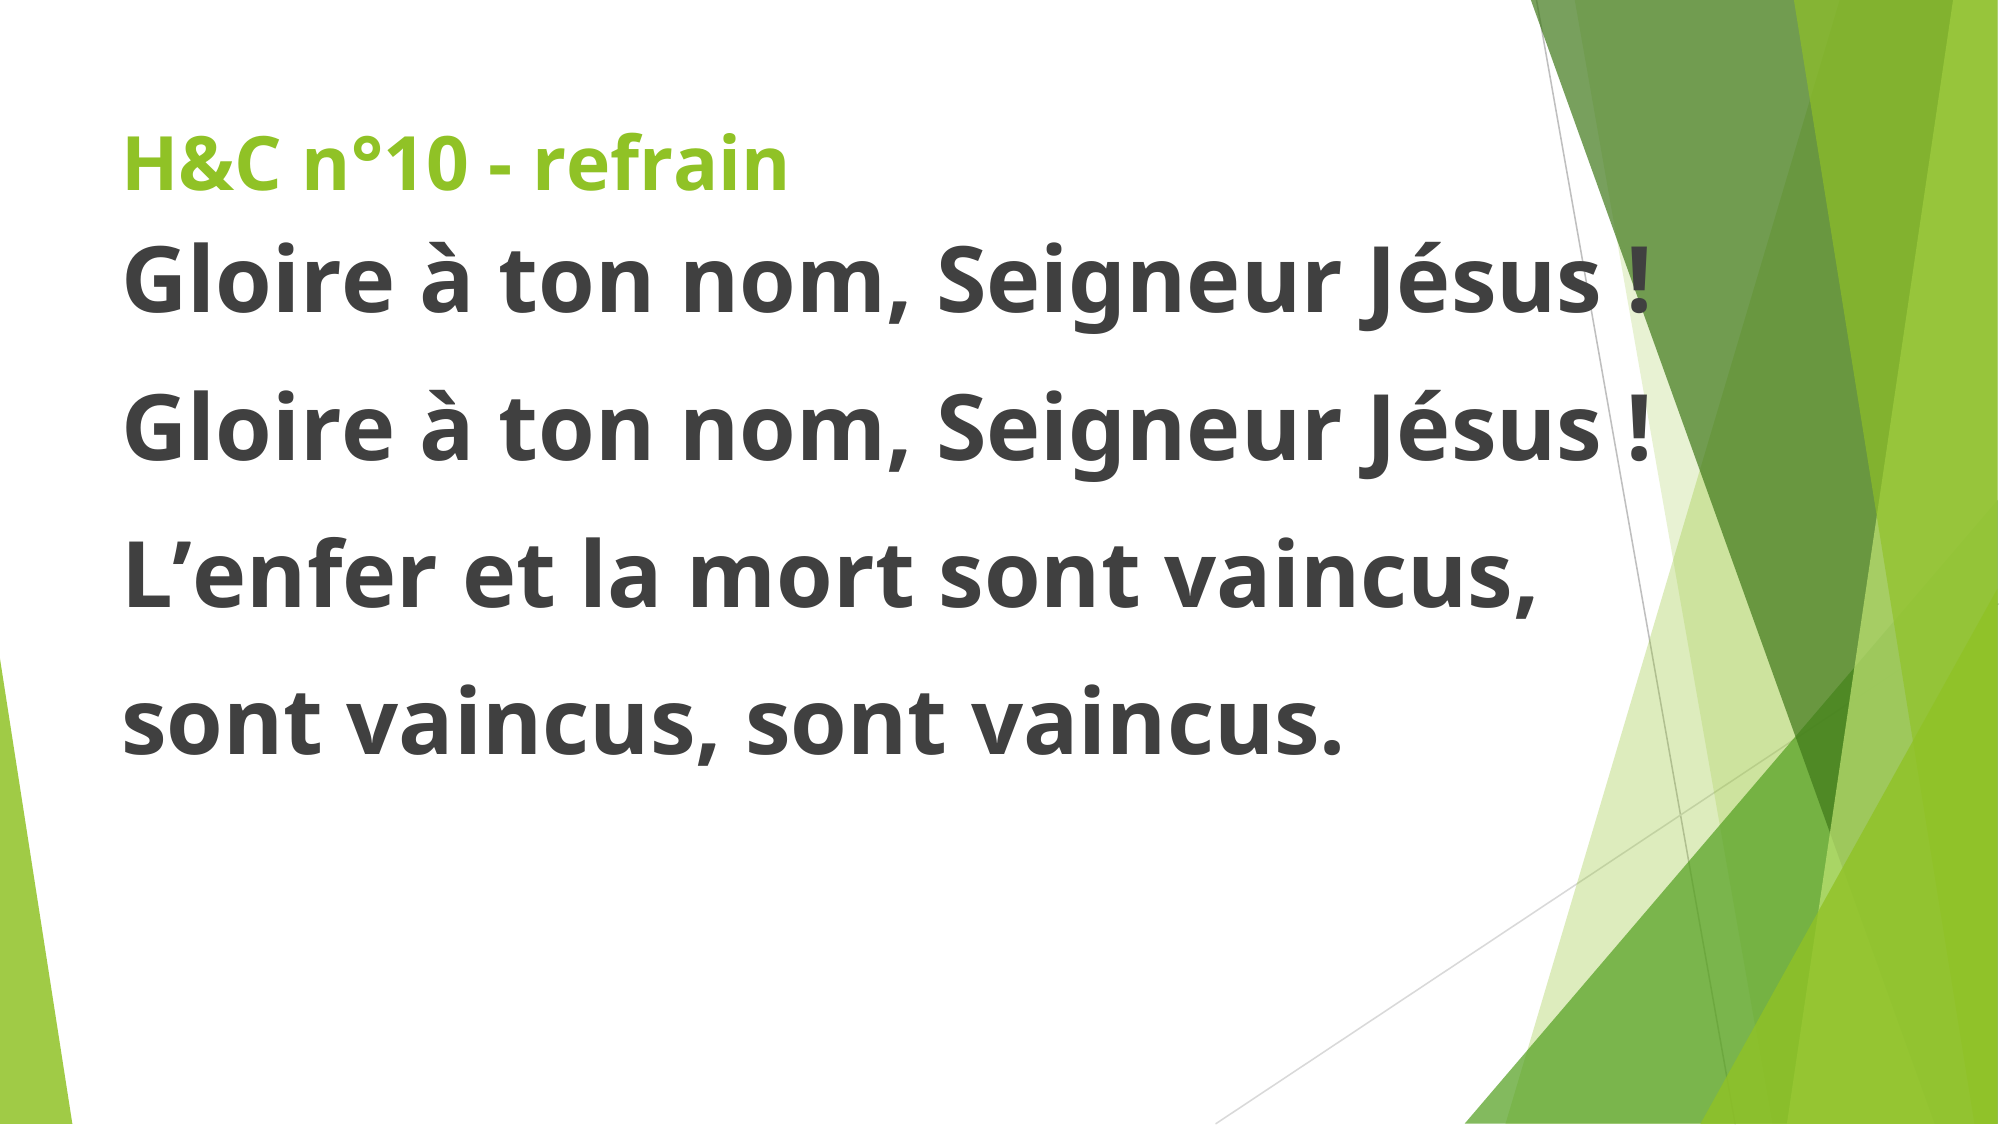

H&C n°10 - refrain
Gloire à ton nom, Seigneur Jésus !
Gloire à ton nom, Seigneur Jésus !
L’enfer et la mort sont vaincus,
sont vaincus, sont vaincus.